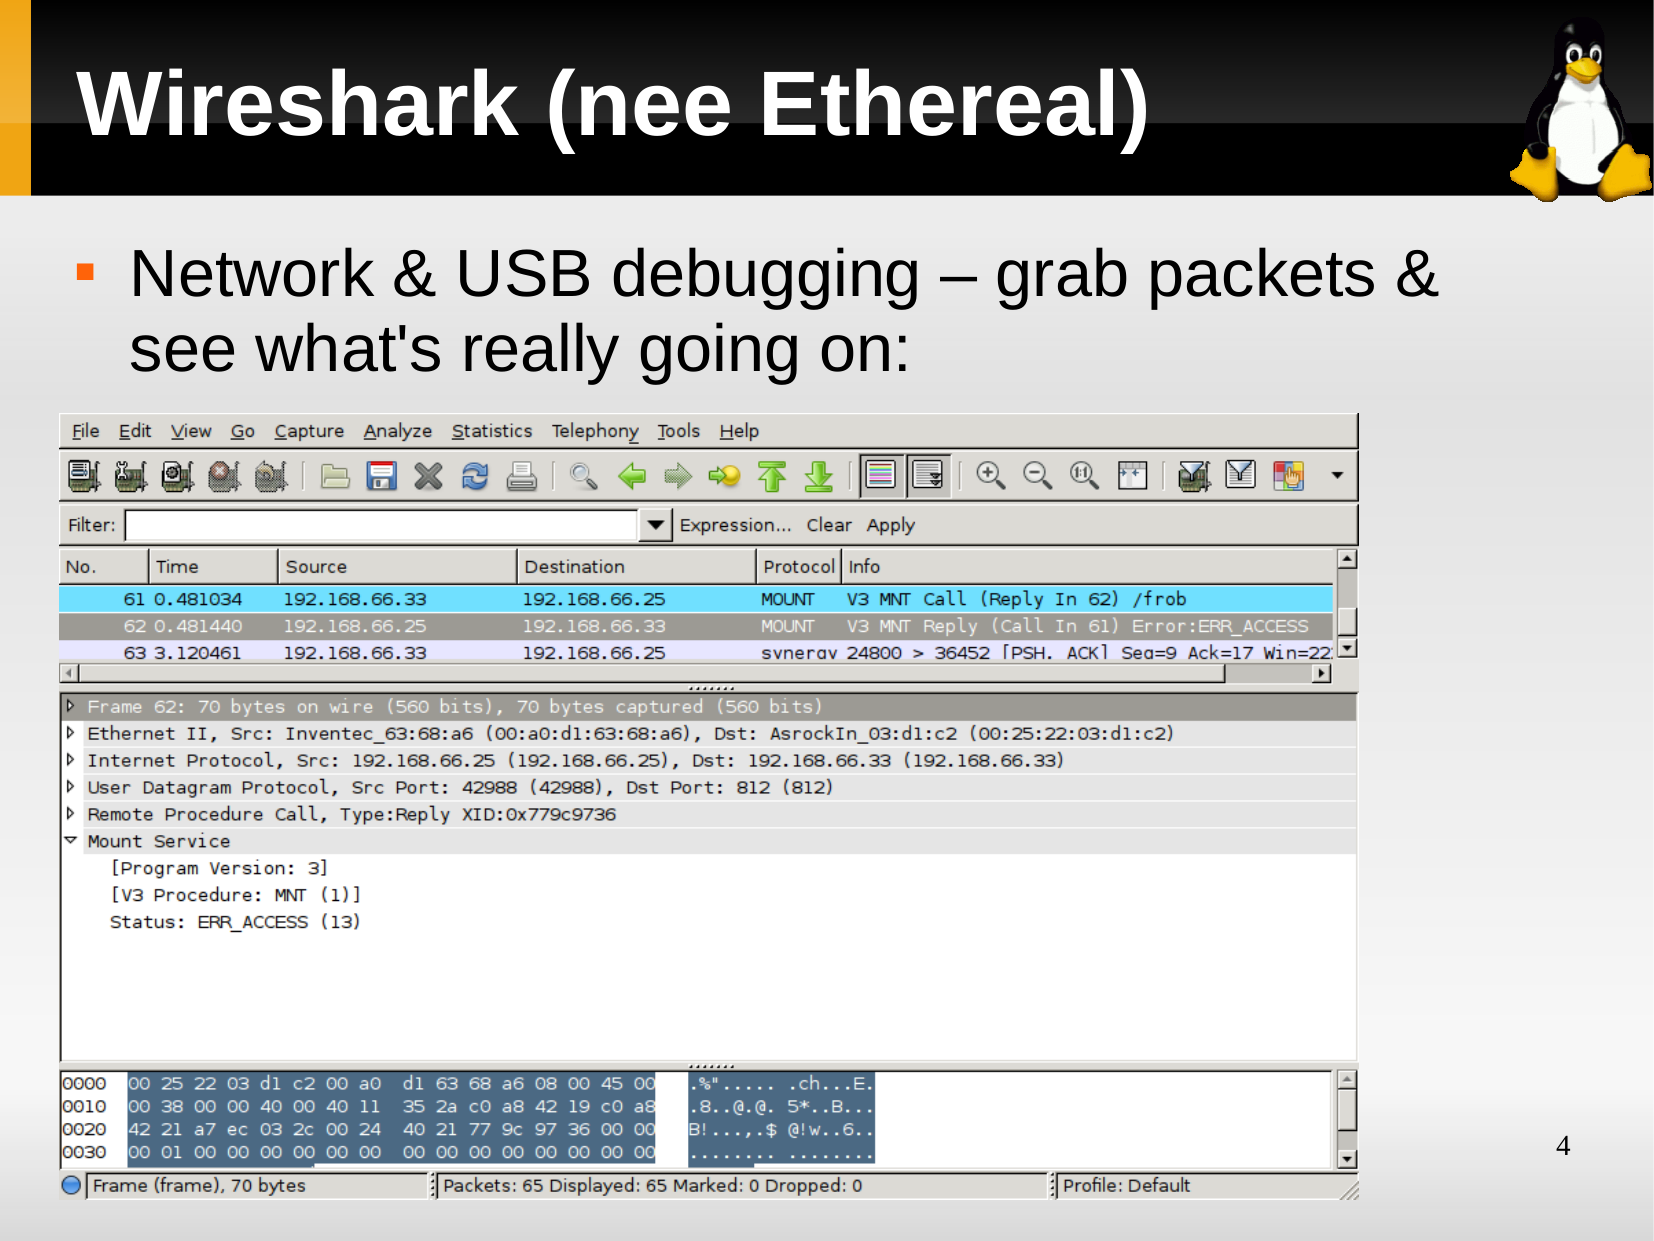

# Wireshark (nee Ethereal)
Network & USB debugging – grab packets & see what's really going on:
linux@treblig.org
4